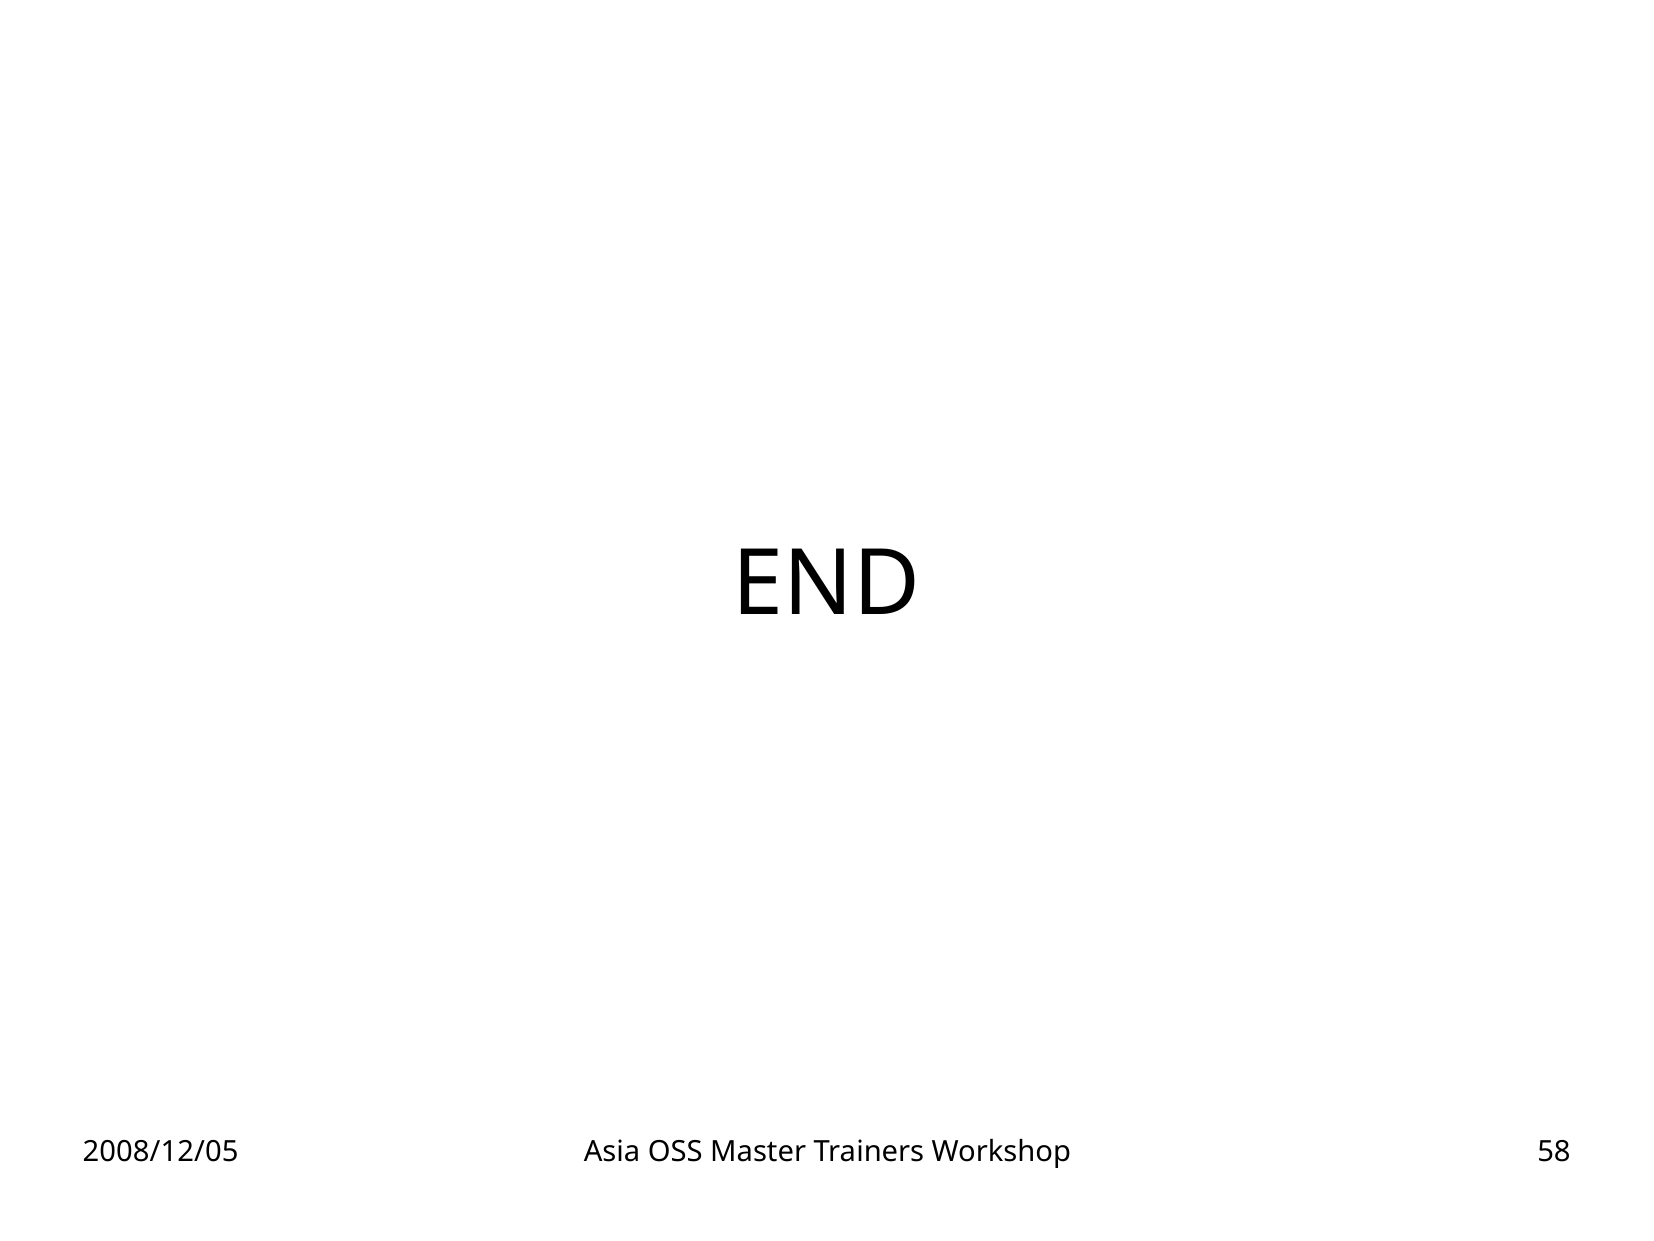

# END
2008/12/05
Asia OSS Master Trainers Workshop
58